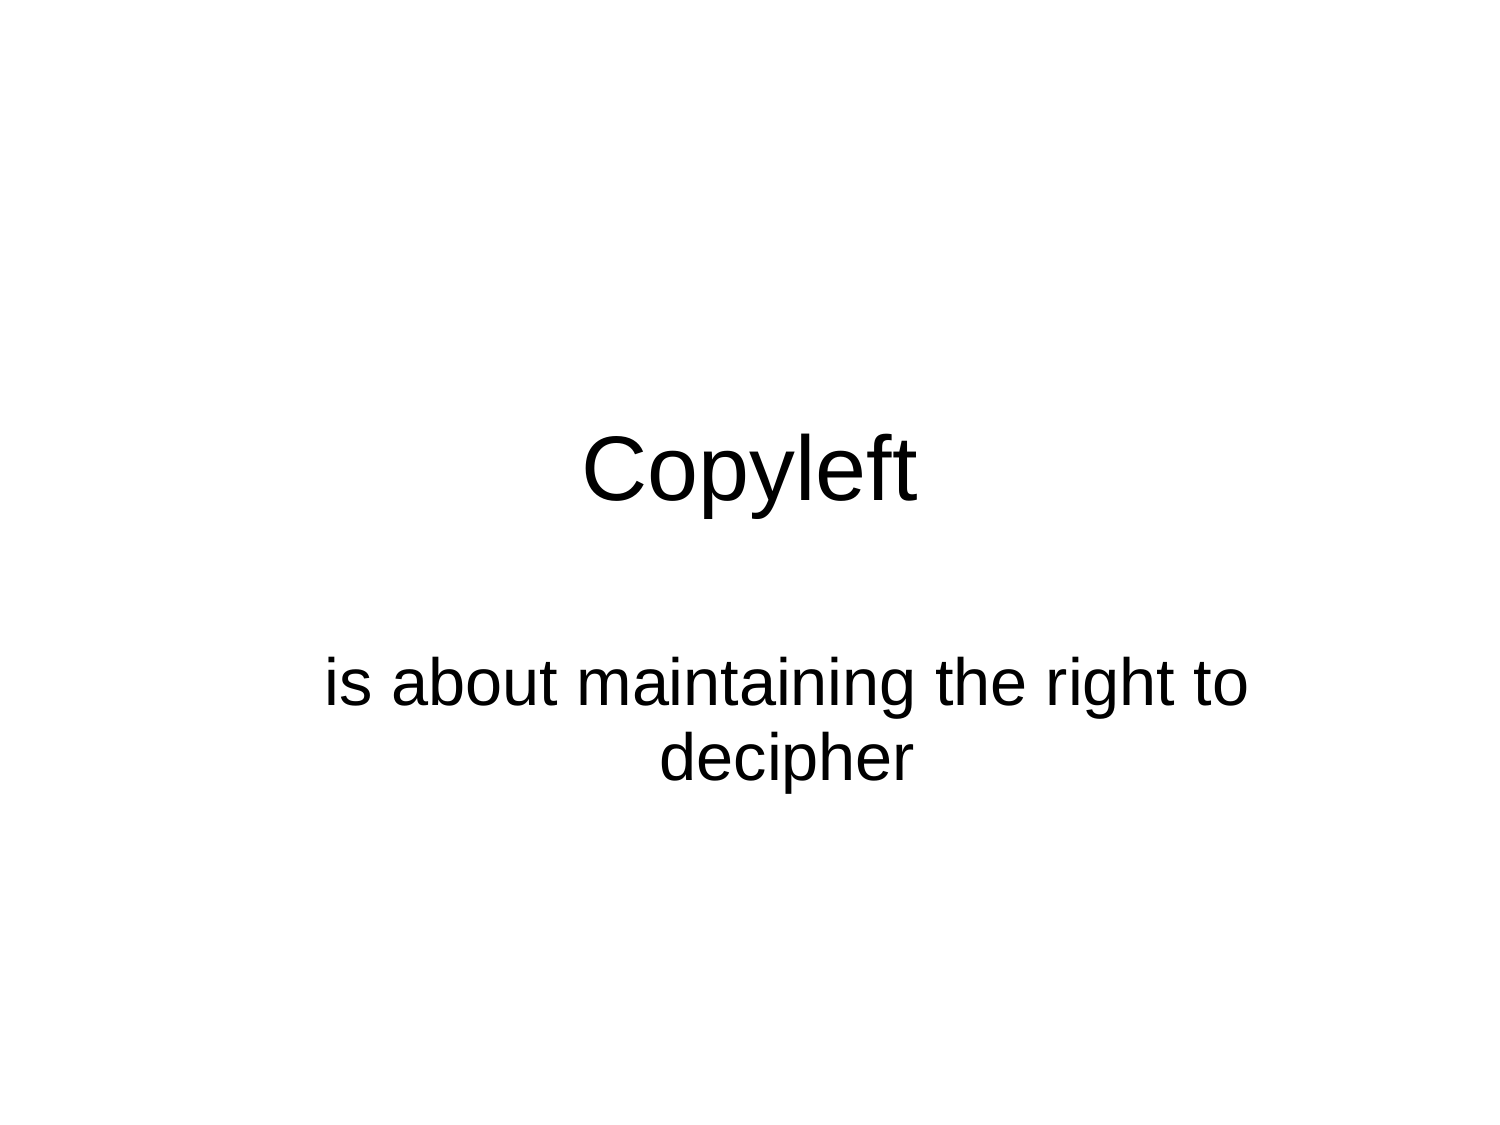

# Copyleft
is about maintaining the right to decipher